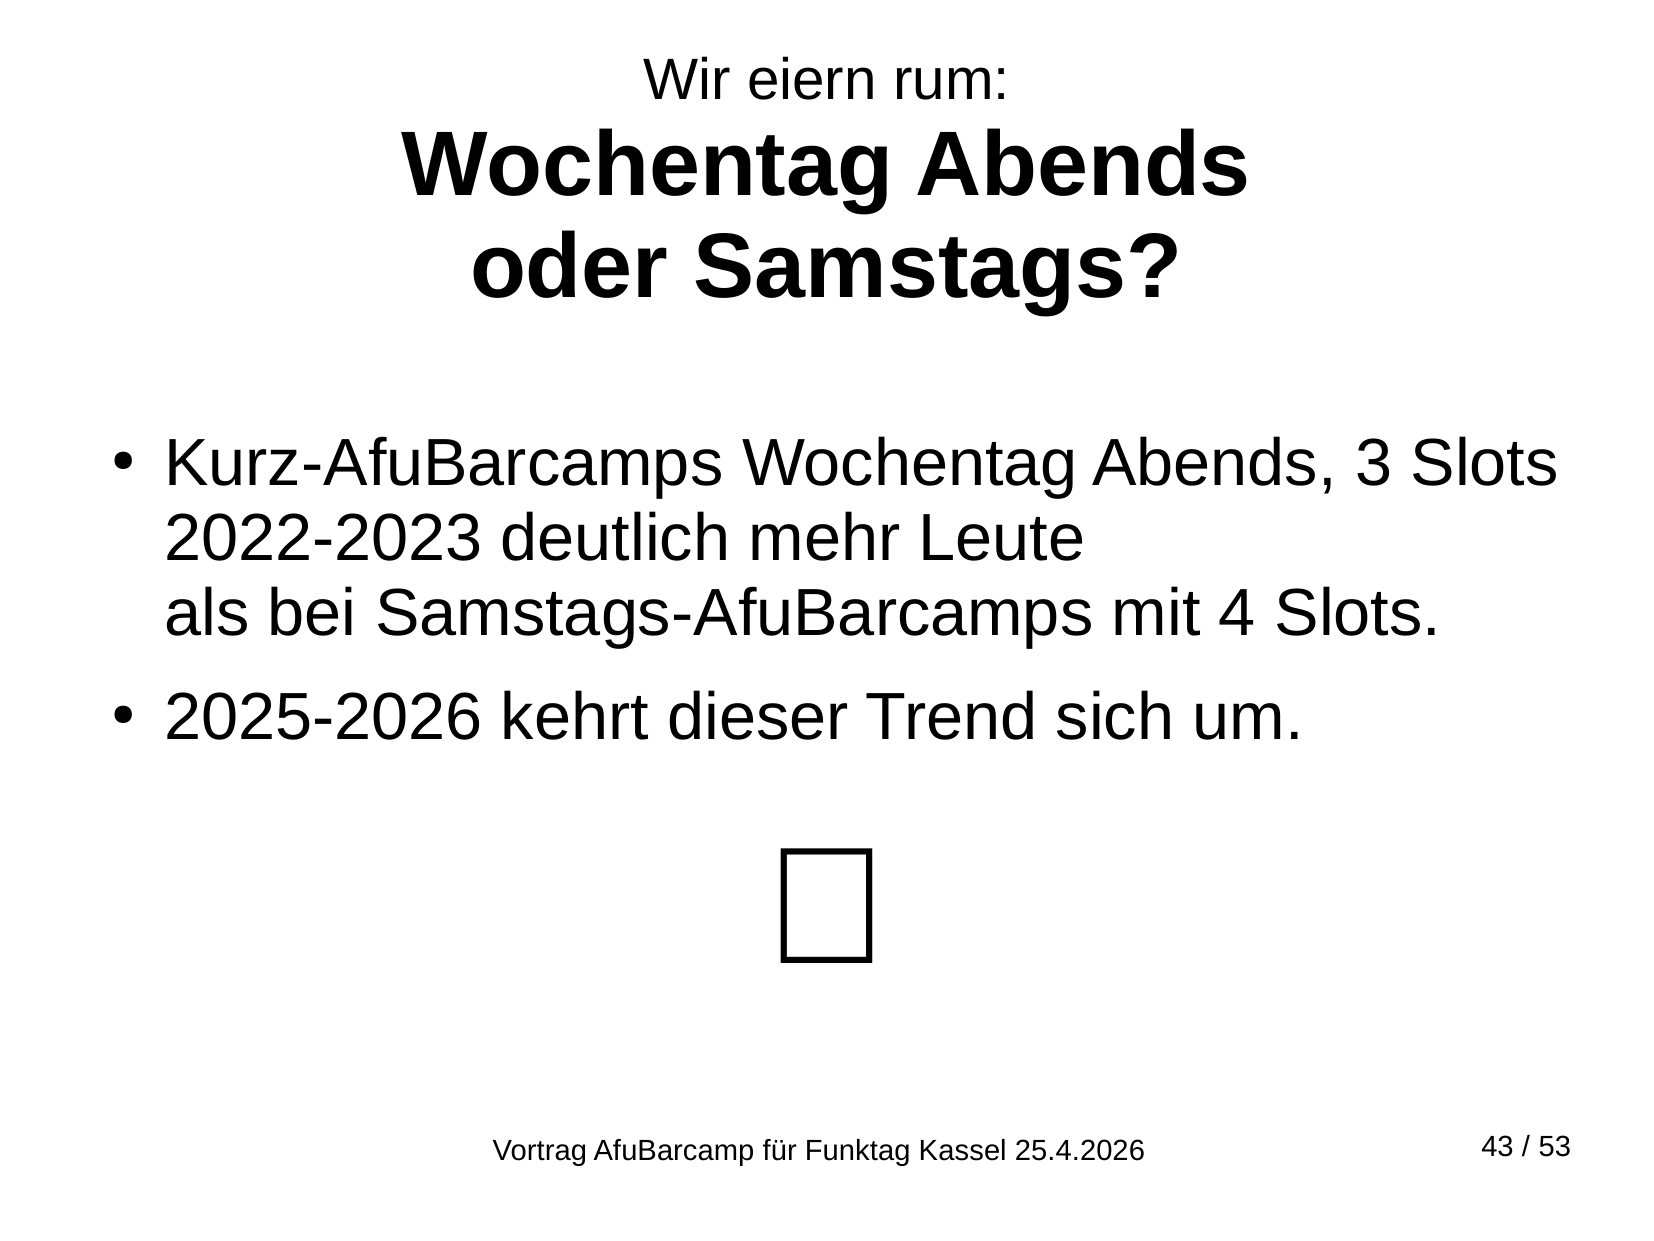

# Wir eiern rum: Wochentag Abends oder Samstags?
Kurz-AfuBarcamps Wochentag Abends, 3 Slots
2022-2023 deutlich mehr Leute
als bei Samstags-AfuBarcamps mit 4 Slots.
2025-2026 kehrt dieser Trend sich um.
🤔